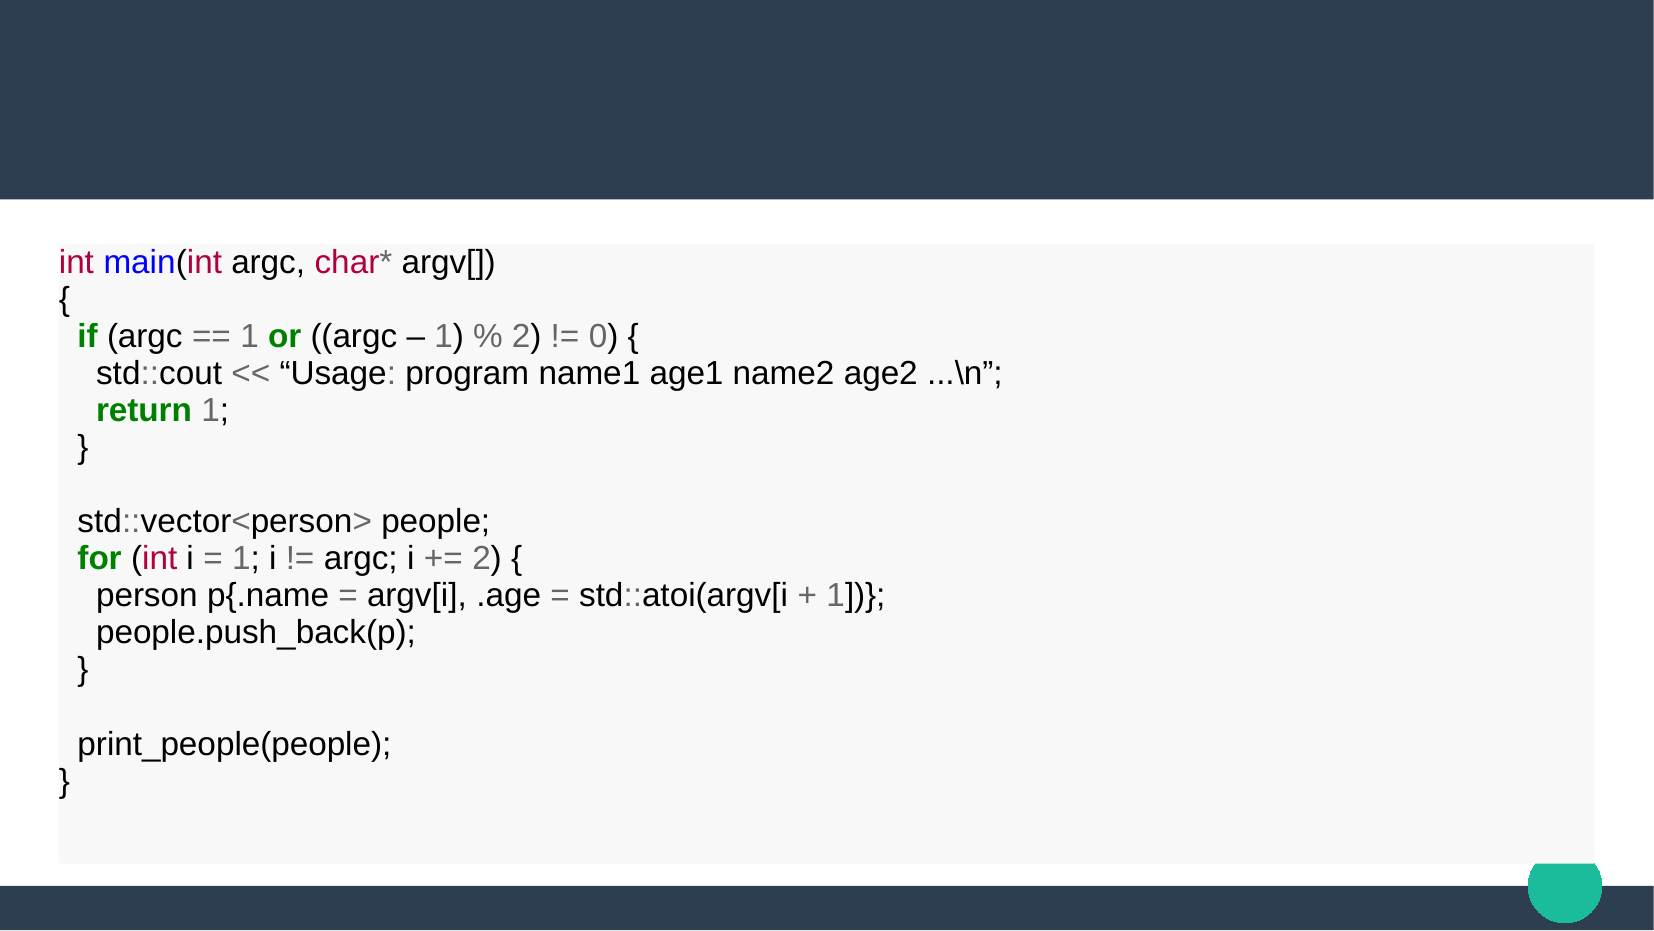

#
int main(int argc, char* argv[])
{
 if (argc == 1 or ((argc – 1) % 2) != 0) {
 std::cout << “Usage: program name1 age1 name2 age2 ...\n”;
 return 1;
 }
 std::vector<person> people;
 for (int i = 1; i != argc; i += 2) {
 person p{.name = argv[i], .age = std::atoi(argv[i + 1])};
 people.push_back(p);
 }
 print_people(people);
}